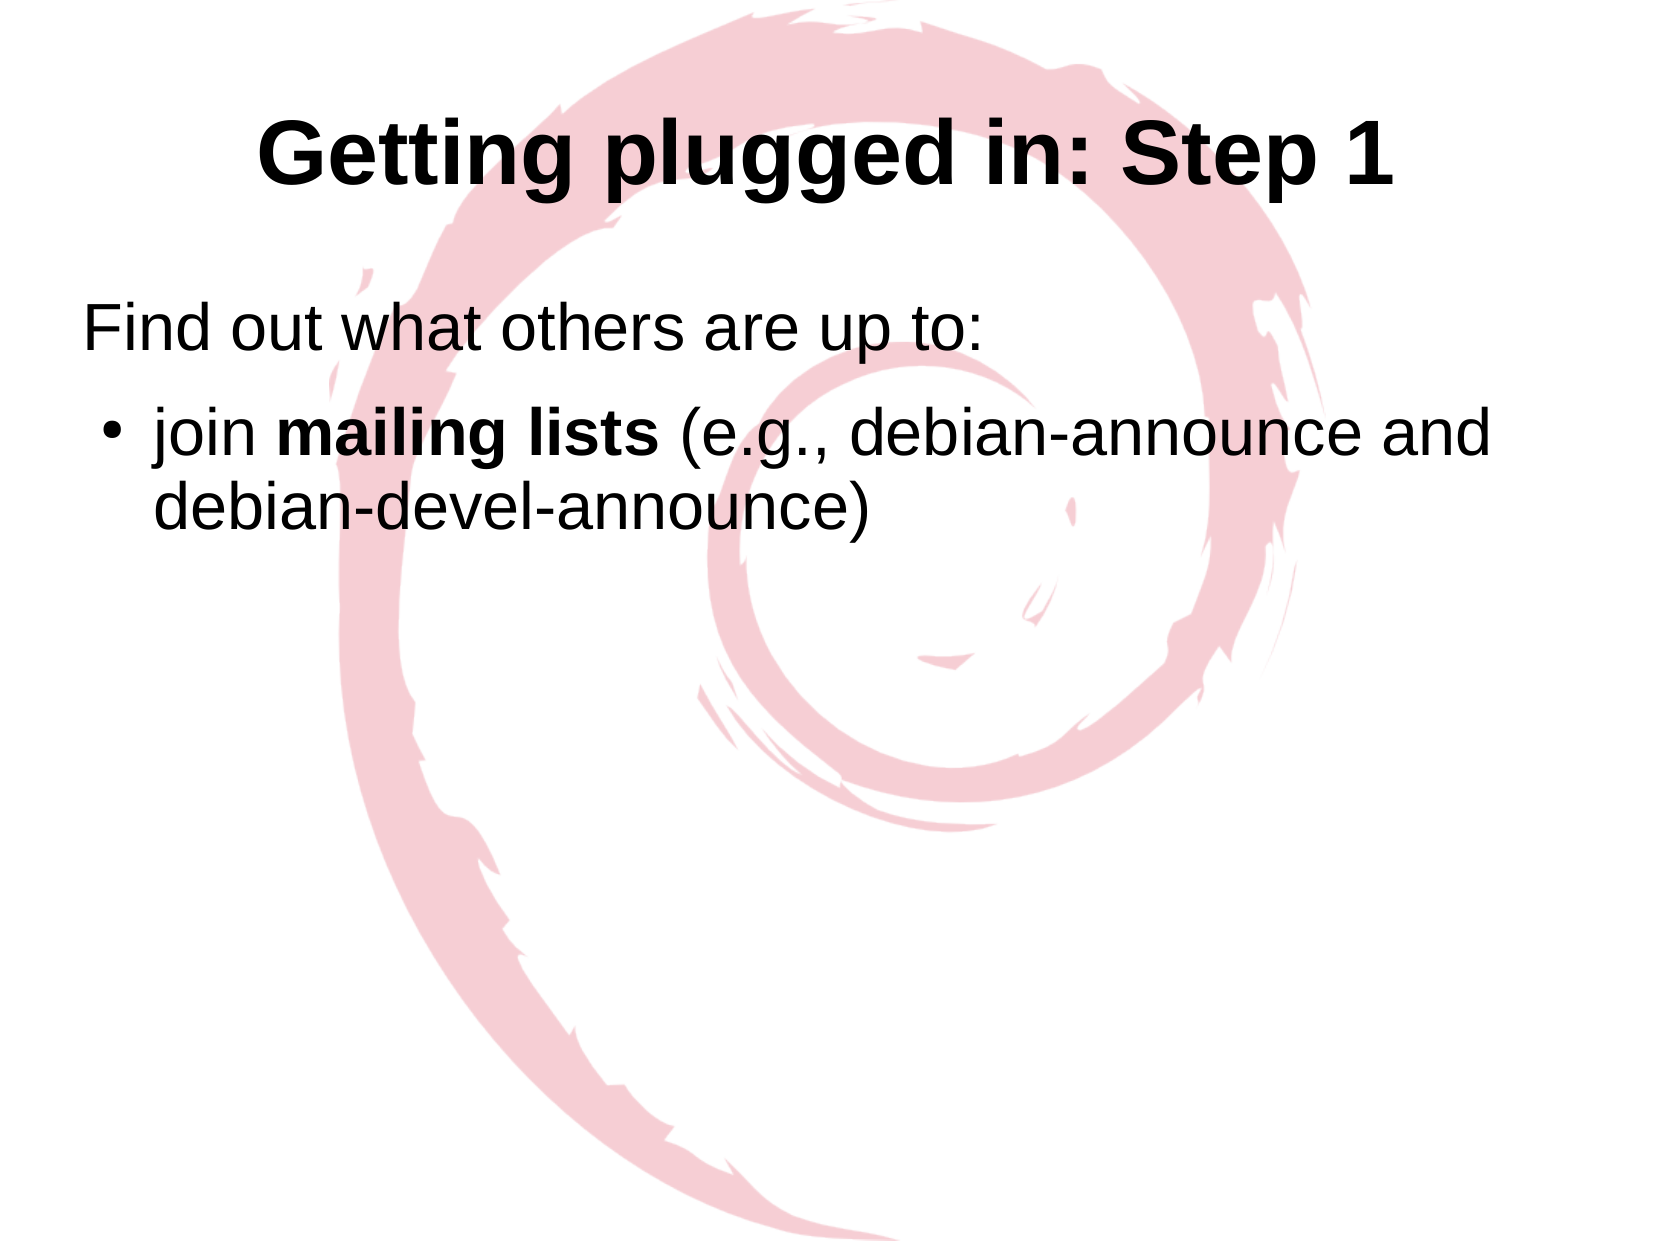

# Getting plugged in: Step 1
Find out what others are up to:
join mailing lists (e.g., debian-announce and debian-devel-announce)